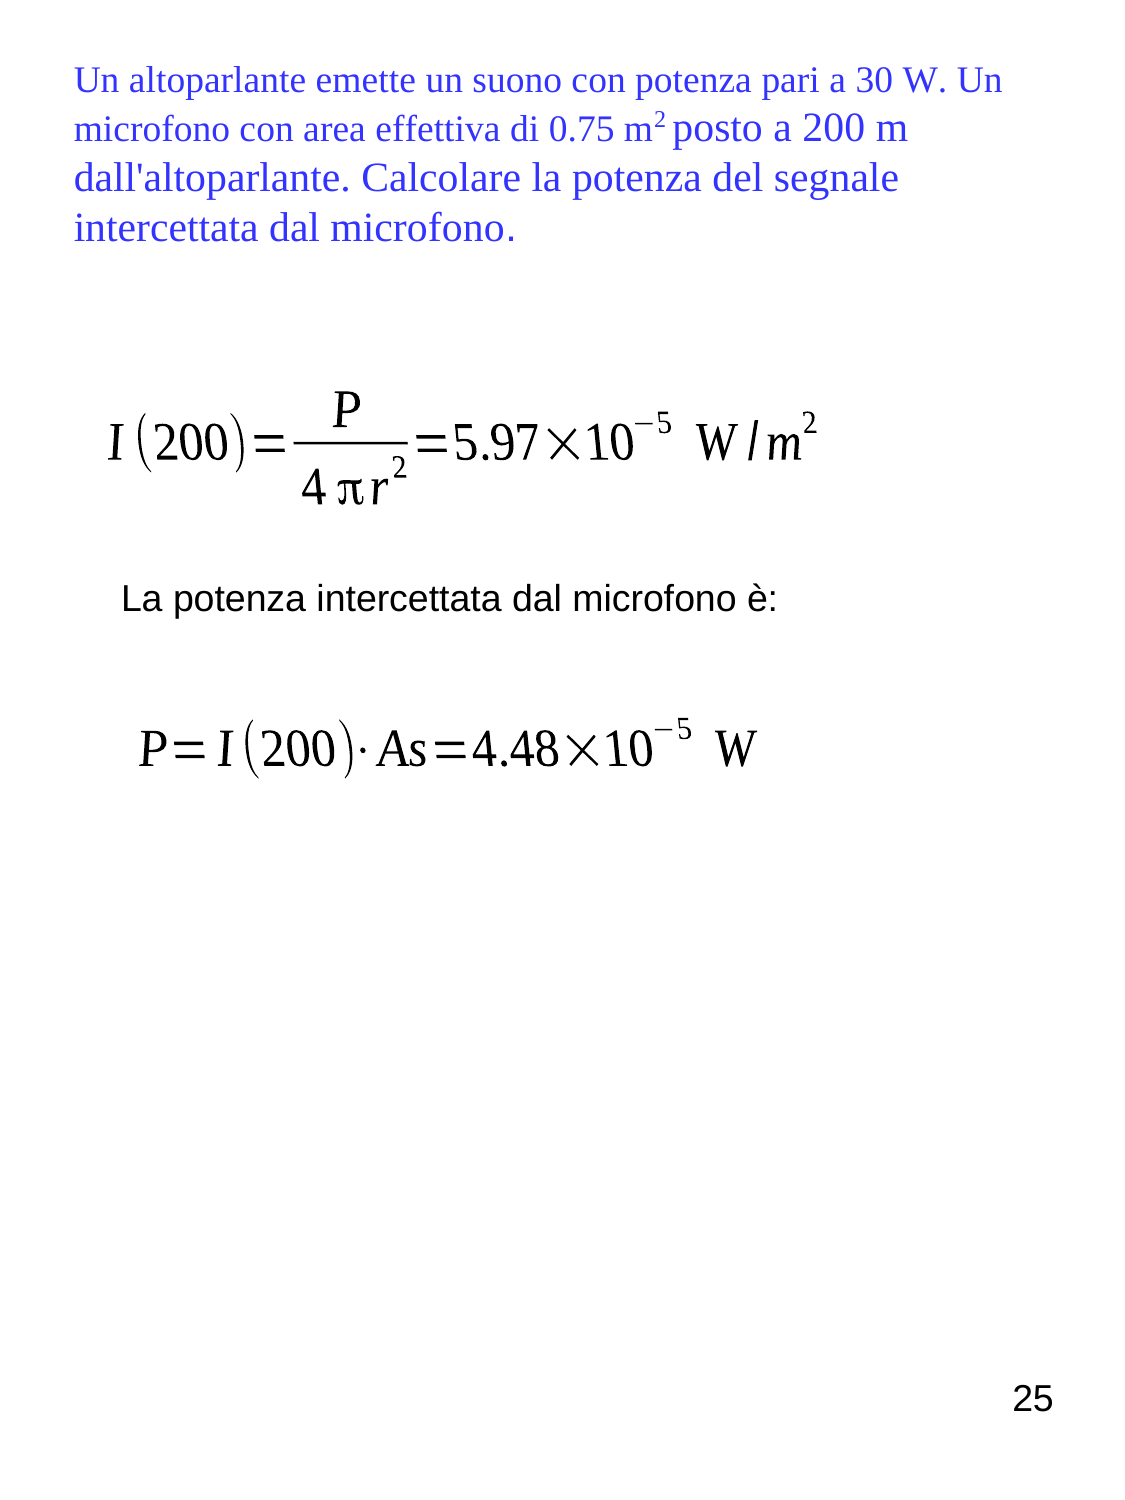

Un altoparlante emette un suono con potenza pari a 30 W. Un microfono con area effettiva di 0.75 m2 posto a 200 m dall'altoparlante. Calcolare la potenza del segnale intercettata dal microfono.
La potenza intercettata dal microfono è:
P17 Onde Generalita'
25